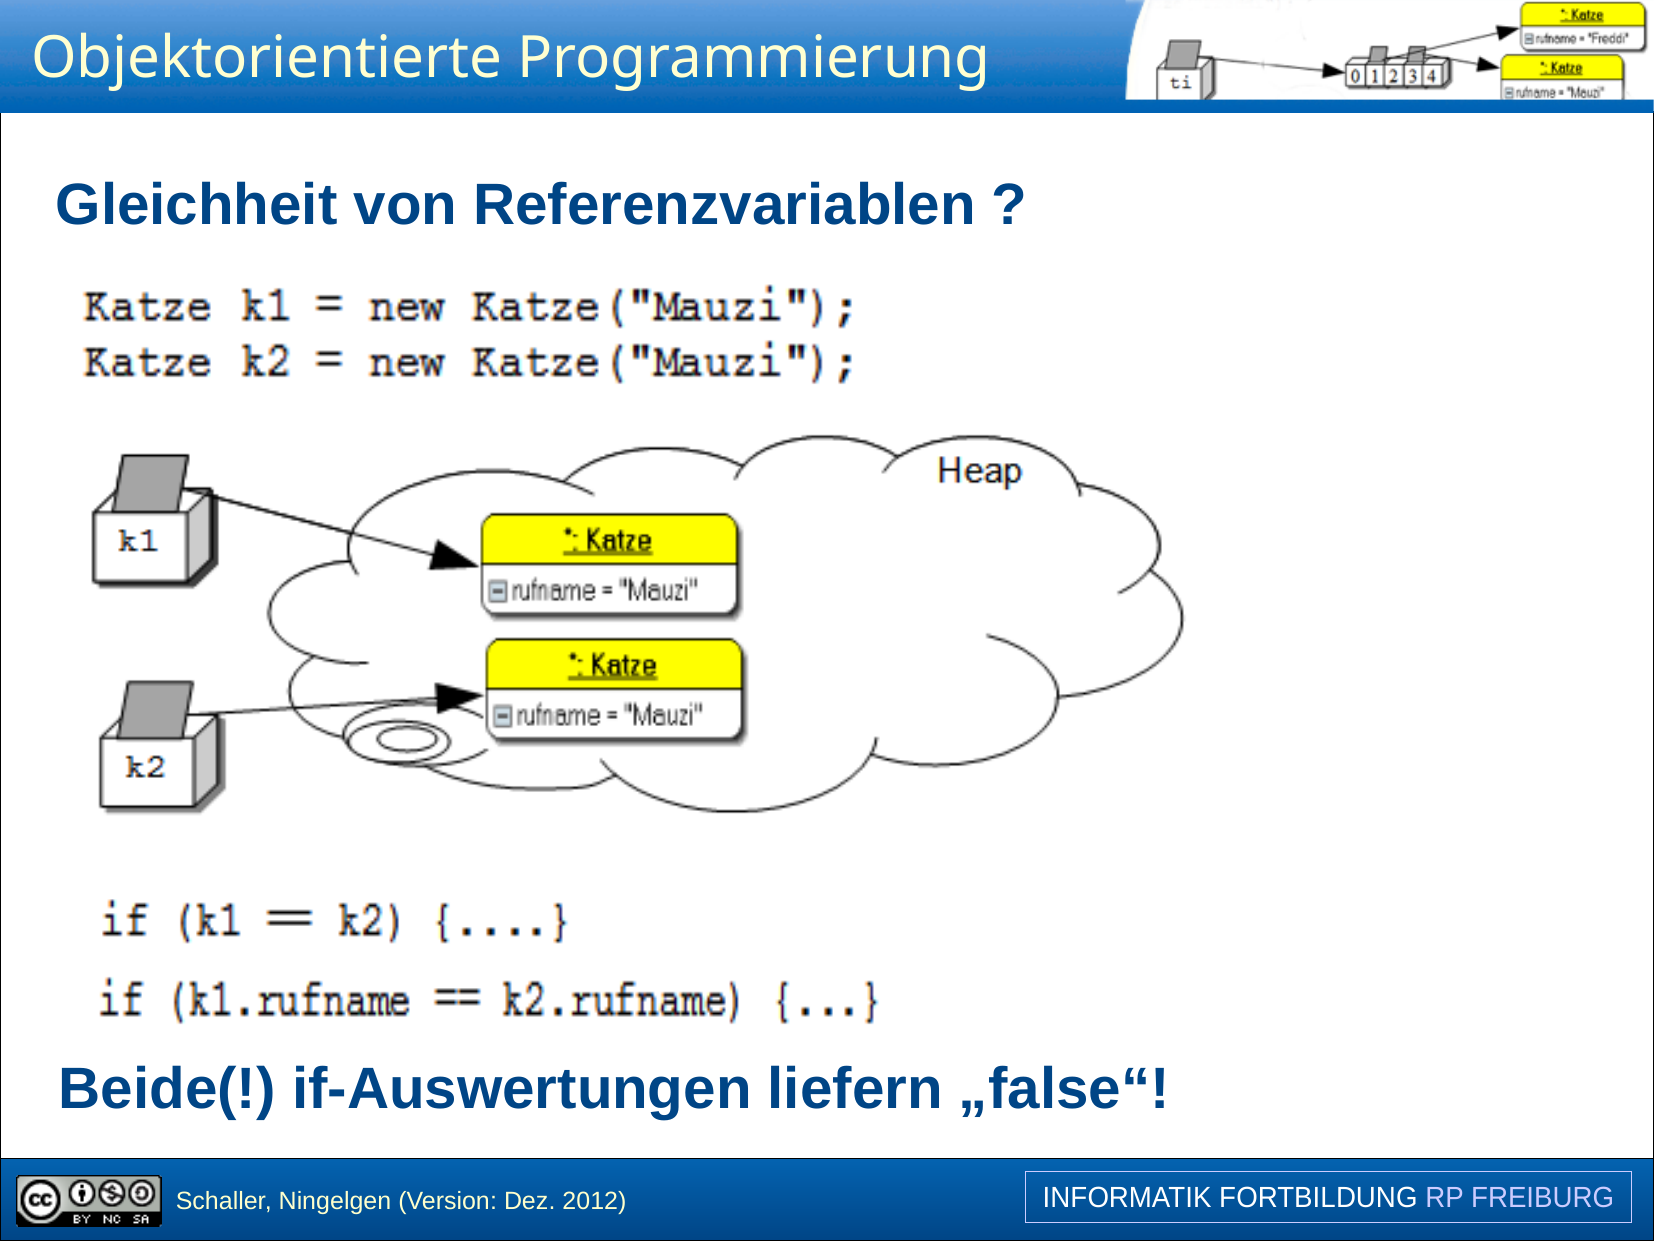

# Objektorientierte Programmierung
Gleichheit von Referenzvariablen ?
Beide(!) if-Auswertungen liefern „false“!
4